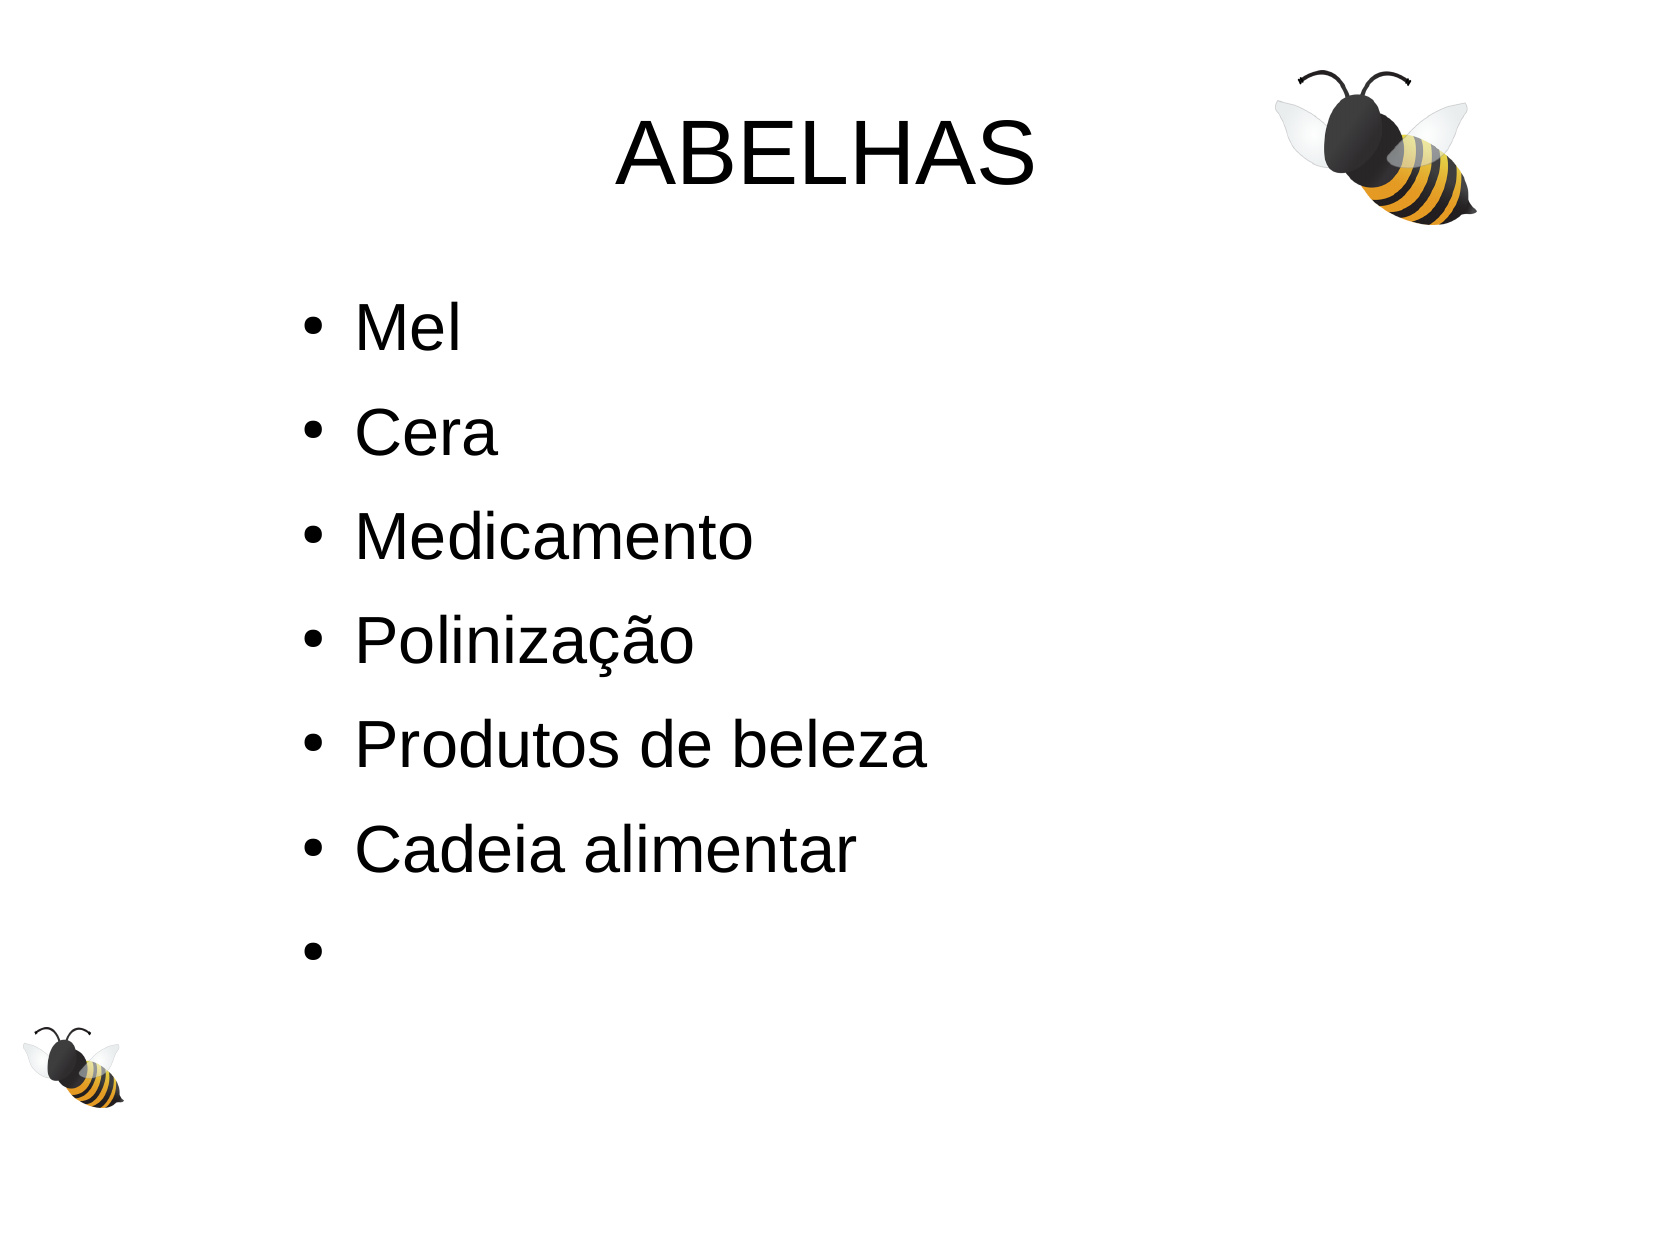

# ABELHAS
Mel
Cera
Medicamento
Polinização
Produtos de beleza
Cadeia alimentar